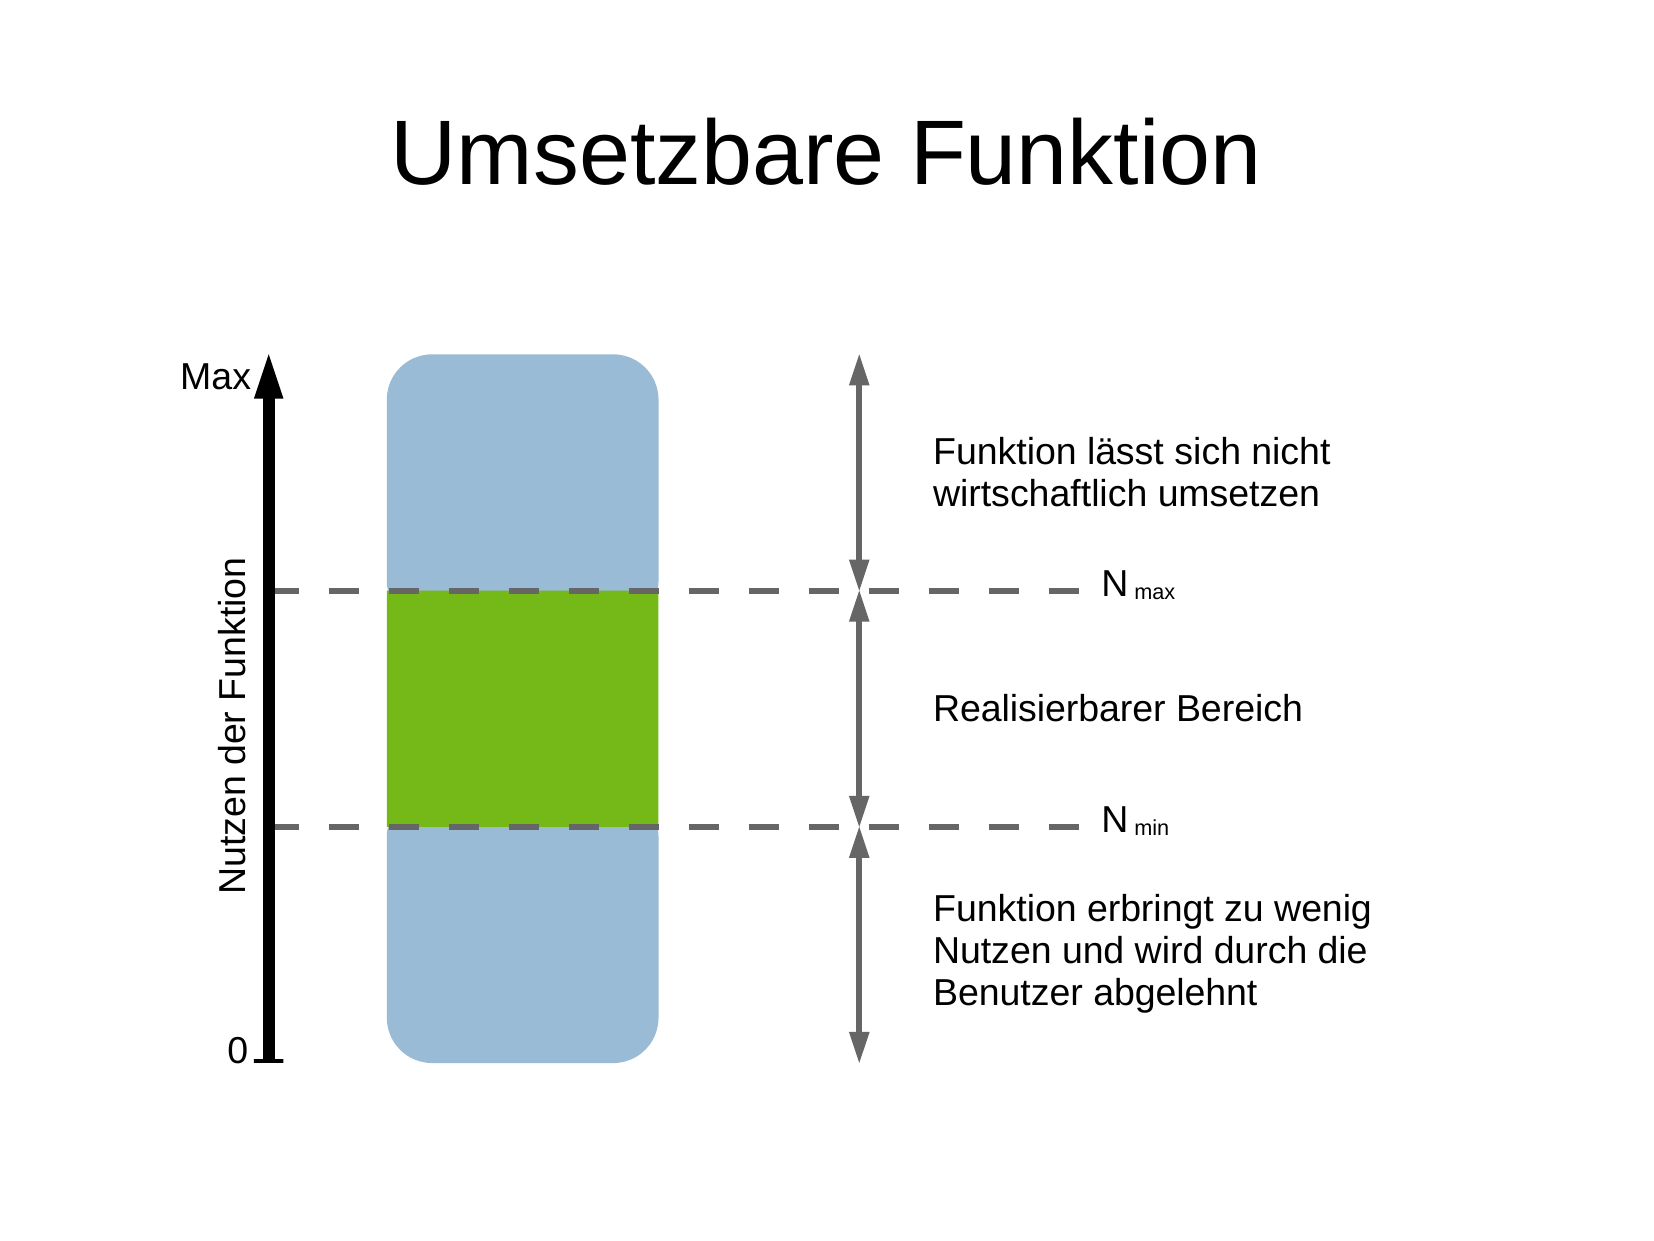

# Umsetzbare Funktion
Max
Funktion lässt sich nicht wirtschaftlich umsetzen
N max
Realisierbarer Bereich
Nutzen der Funktion
N min
Funktion erbringt zu wenig Nutzen und wird durch die Benutzer abgelehnt
0